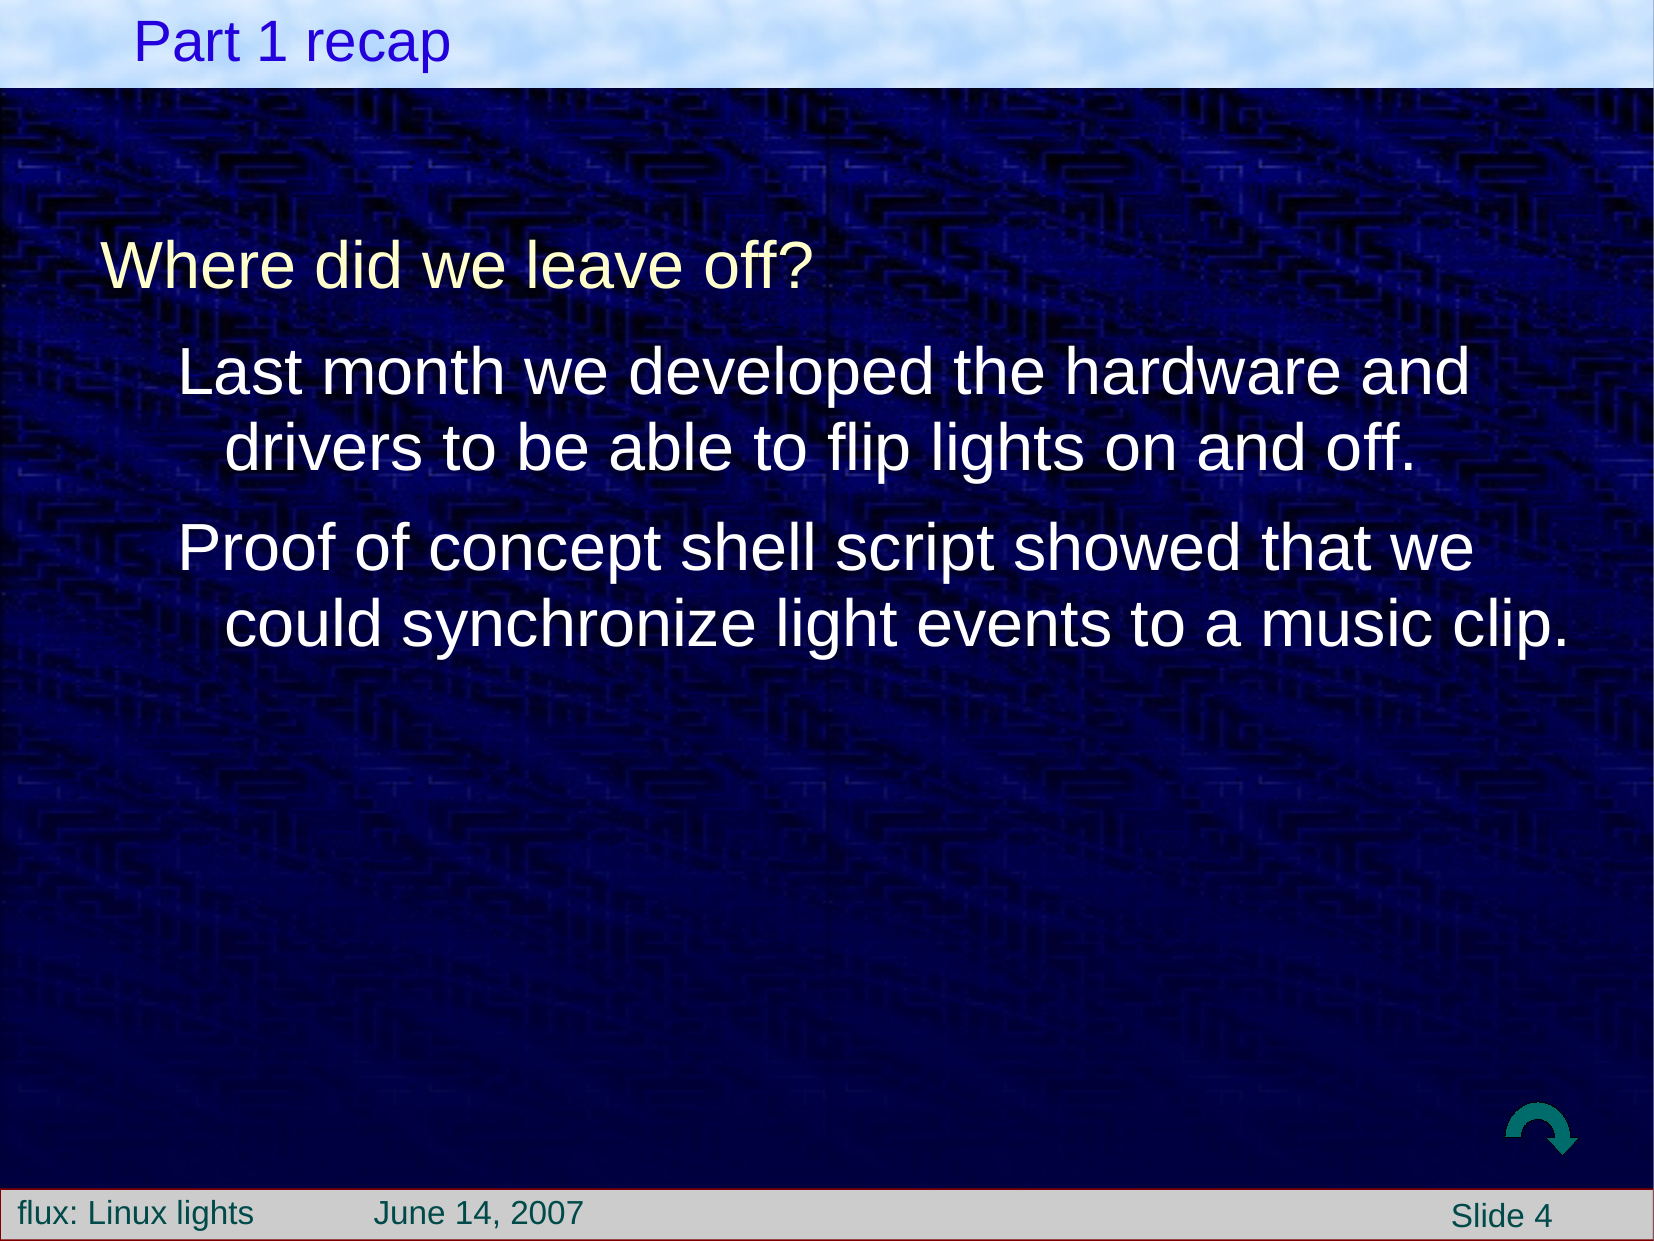

Part 1 recap
# Where did we leave off?
Last month we developed the hardware and drivers to be able to flip lights on and off.
Proof of concept shell script showed that we could synchronize light events to a music clip.
flux: Linux lights	June 14, 2007
Slide